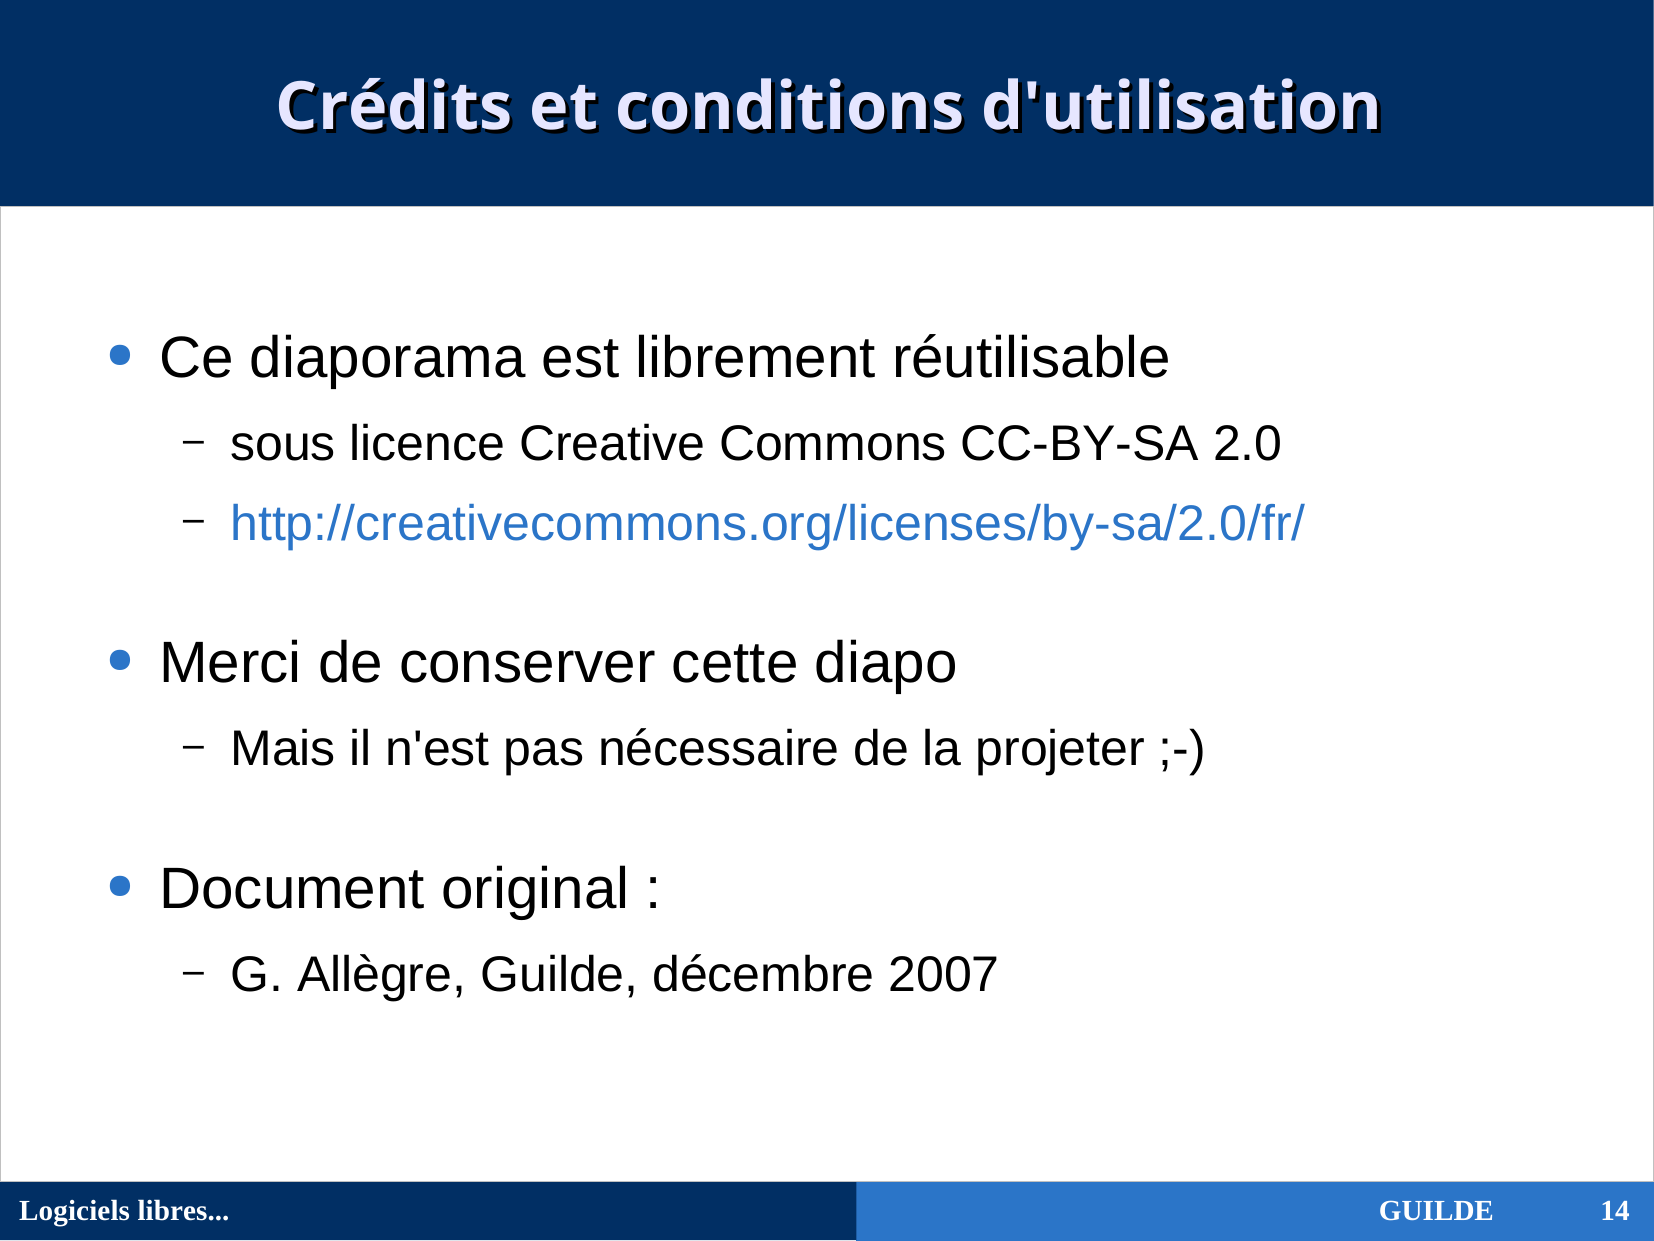

Crédits et conditions d'utilisation
# Ce diaporama est librement réutilisable
sous licence Creative Commons CC-BY-SA 2.0
http://creativecommons.org/licenses/by-sa/2.0/fr/
Merci de conserver cette diapo
Mais il n'est pas nécessaire de la projeter ;-)
Document original :
G. Allègre, Guilde, décembre 2007
14